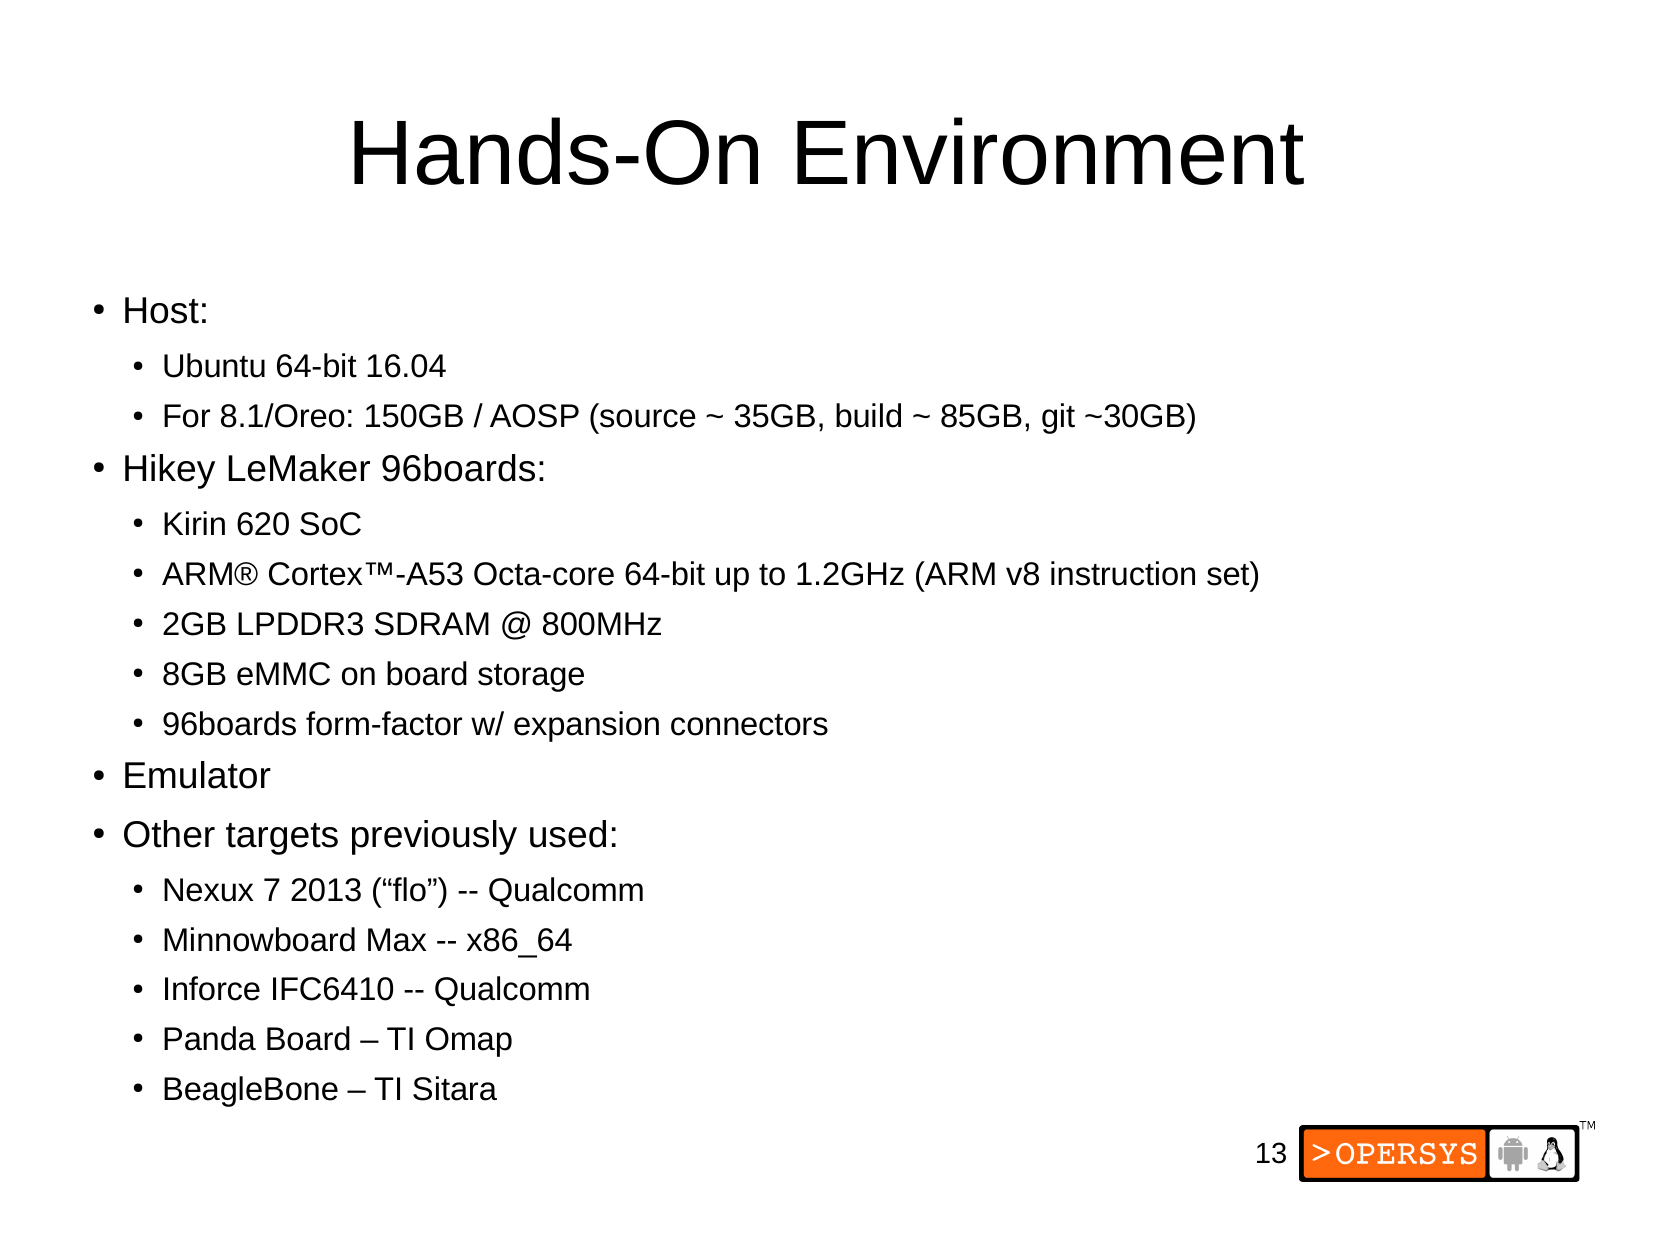

# Hands-On Environment
Host:
Ubuntu 64-bit 16.04
For 8.1/Oreo: 150GB / AOSP (source ~ 35GB, build ~ 85GB, git ~30GB)
Hikey LeMaker 96boards:
Kirin 620 SoC
ARM® Cortex™-A53 Octa-core 64-bit up to 1.2GHz (ARM v8 instruction set)
2GB LPDDR3 SDRAM @ 800MHz
8GB eMMC on board storage
96boards form-factor w/ expansion connectors
Emulator
Other targets previously used:
Nexux 7 2013 (“flo”) -- Qualcomm
Minnowboard Max -- x86_64
Inforce IFC6410 -- Qualcomm
Panda Board – TI Omap
BeagleBone – TI Sitara